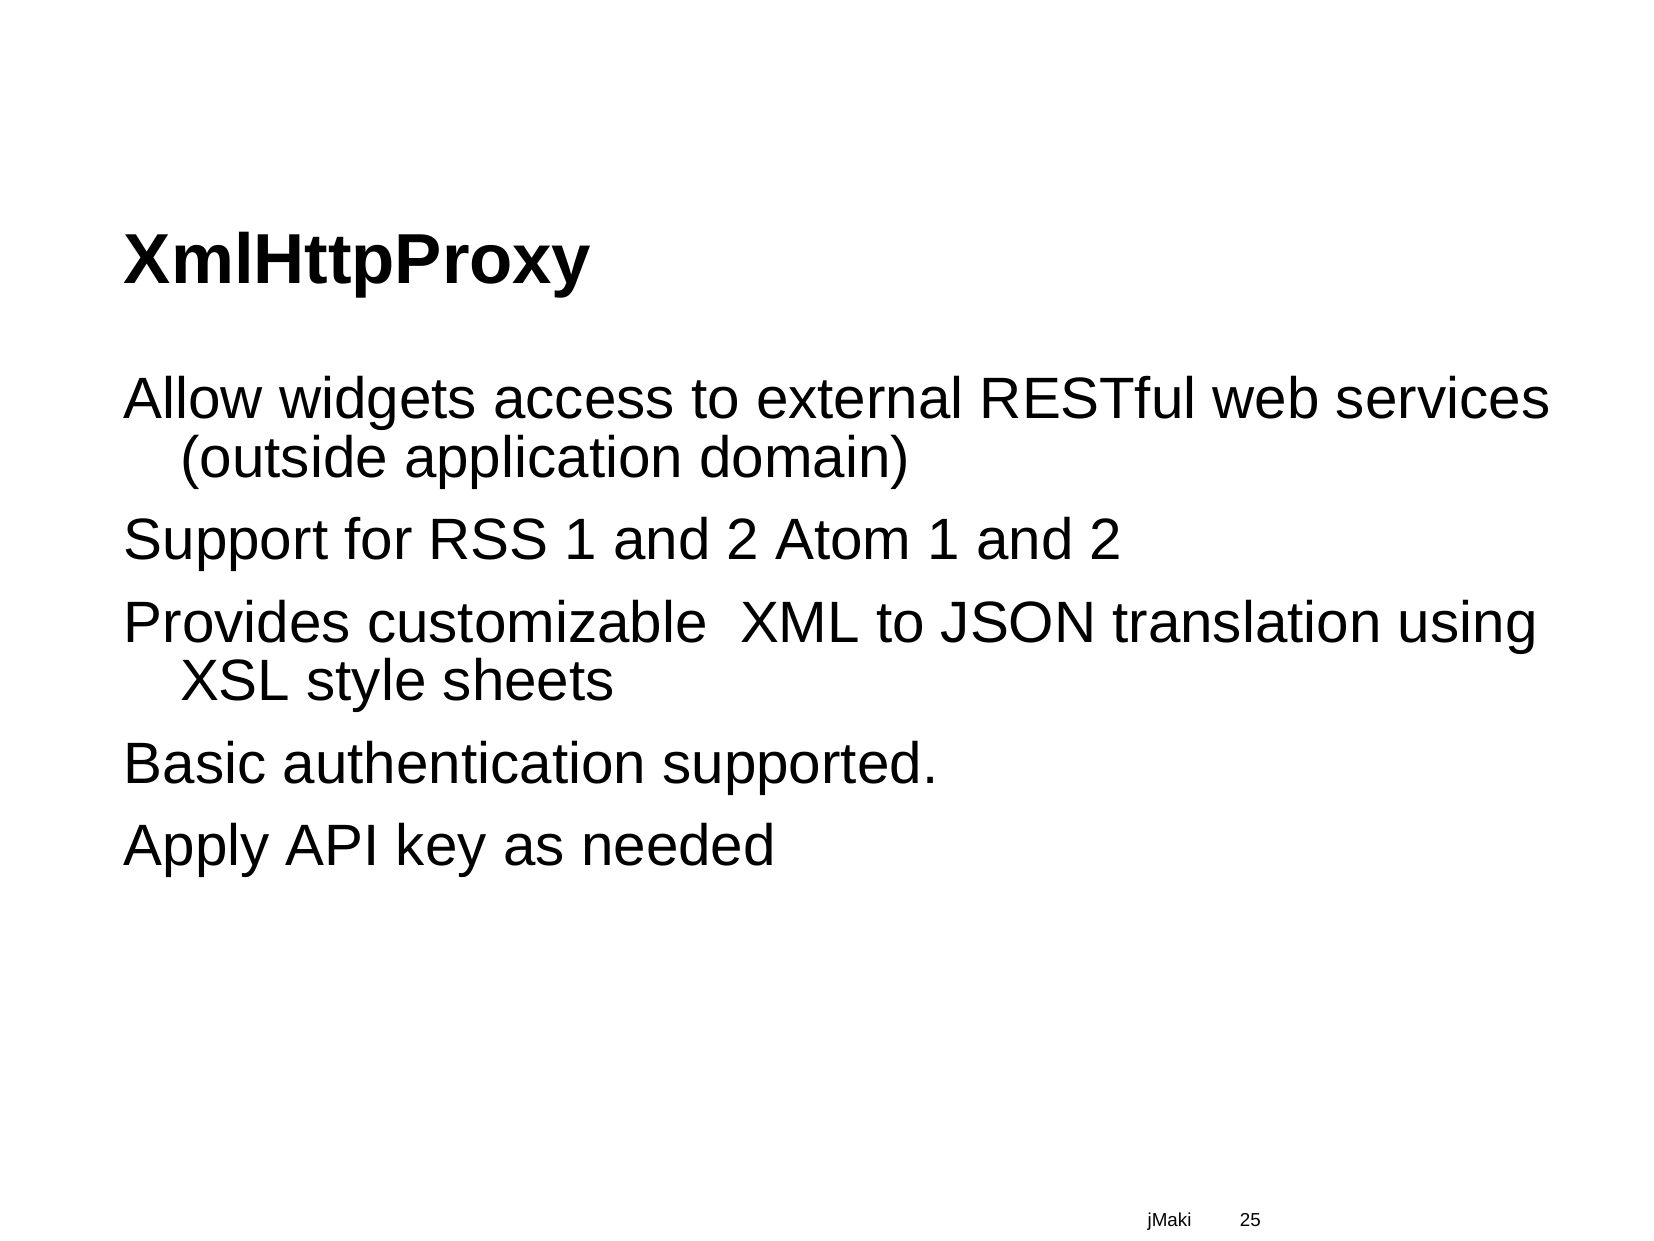

# XmlHttpProxy
Allow widgets access to external RESTful web services (outside application domain)
Support for RSS 1 and 2 Atom 1 and 2
Provides customizable XML to JSON translation using XSL style sheets
Basic authentication supported.
Apply API key as needed